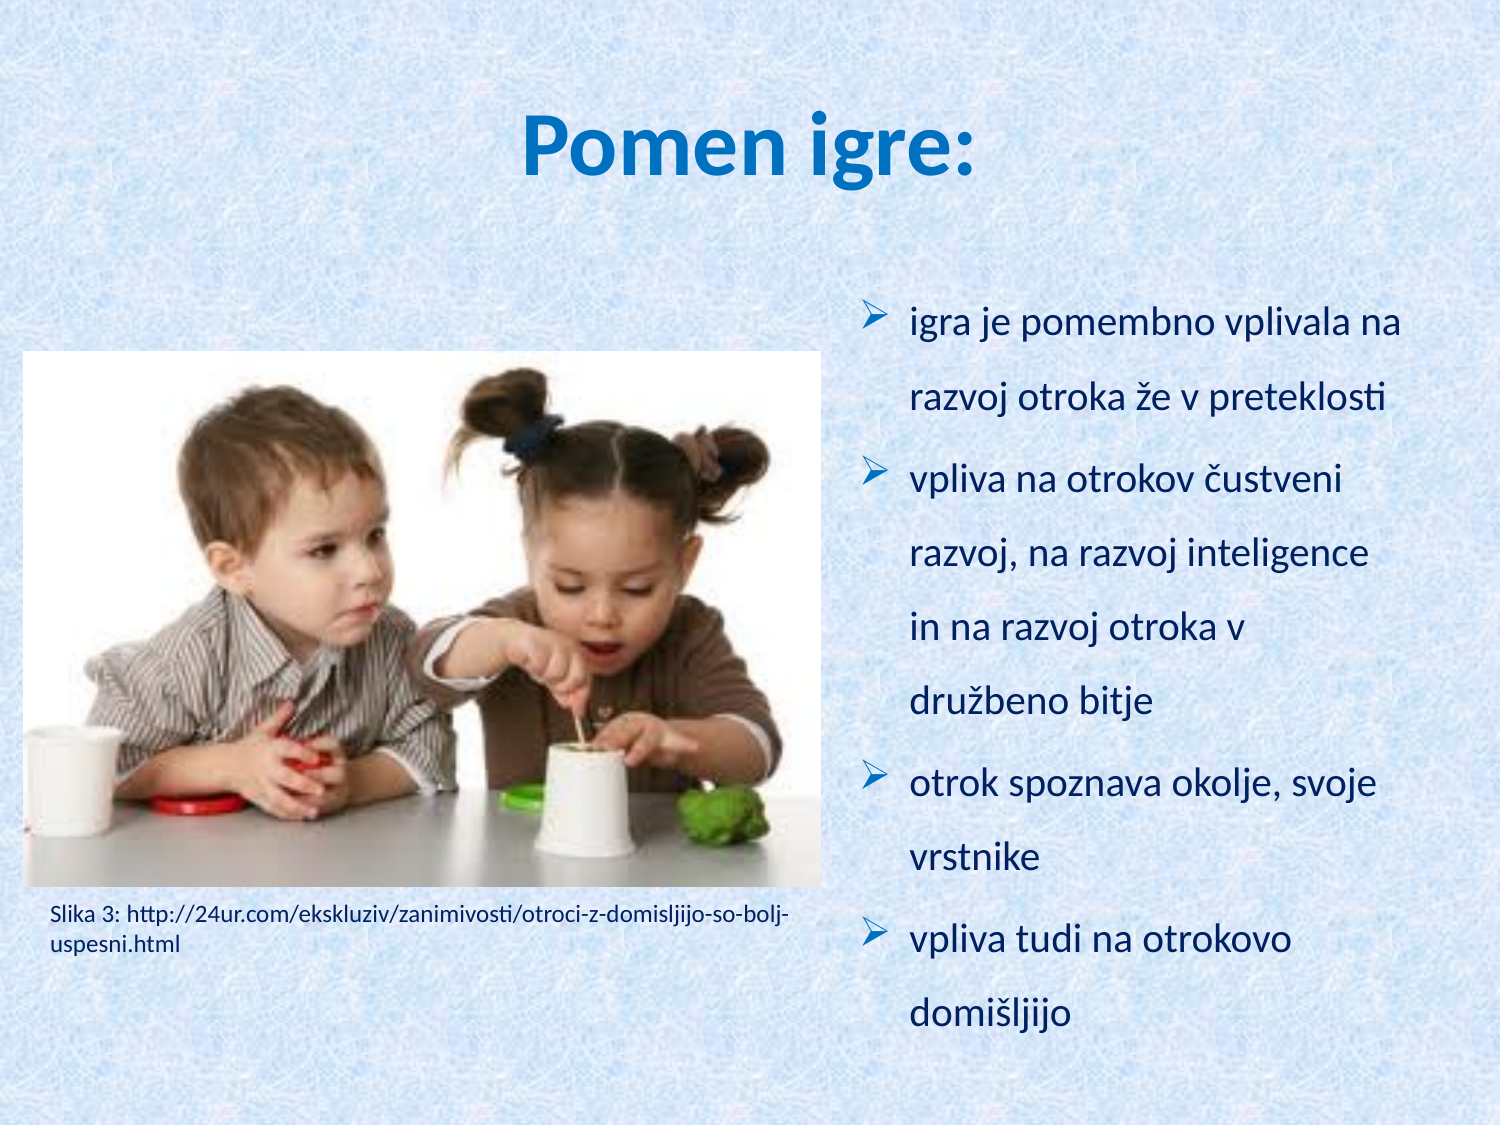

# Pomen igre:
igra je pomembno vplivala na razvoj otroka že v preteklosti
vpliva na otrokov čustveni razvoj, na razvoj inteligence in na razvoj otroka v družbeno bitje
otrok spoznava okolje, svoje vrstnike
vpliva tudi na otrokovo domišljijo
Slika 3: http://24ur.com/ekskluziv/zanimivosti/otroci-z-domisljijo-so-bolj-uspesni.html